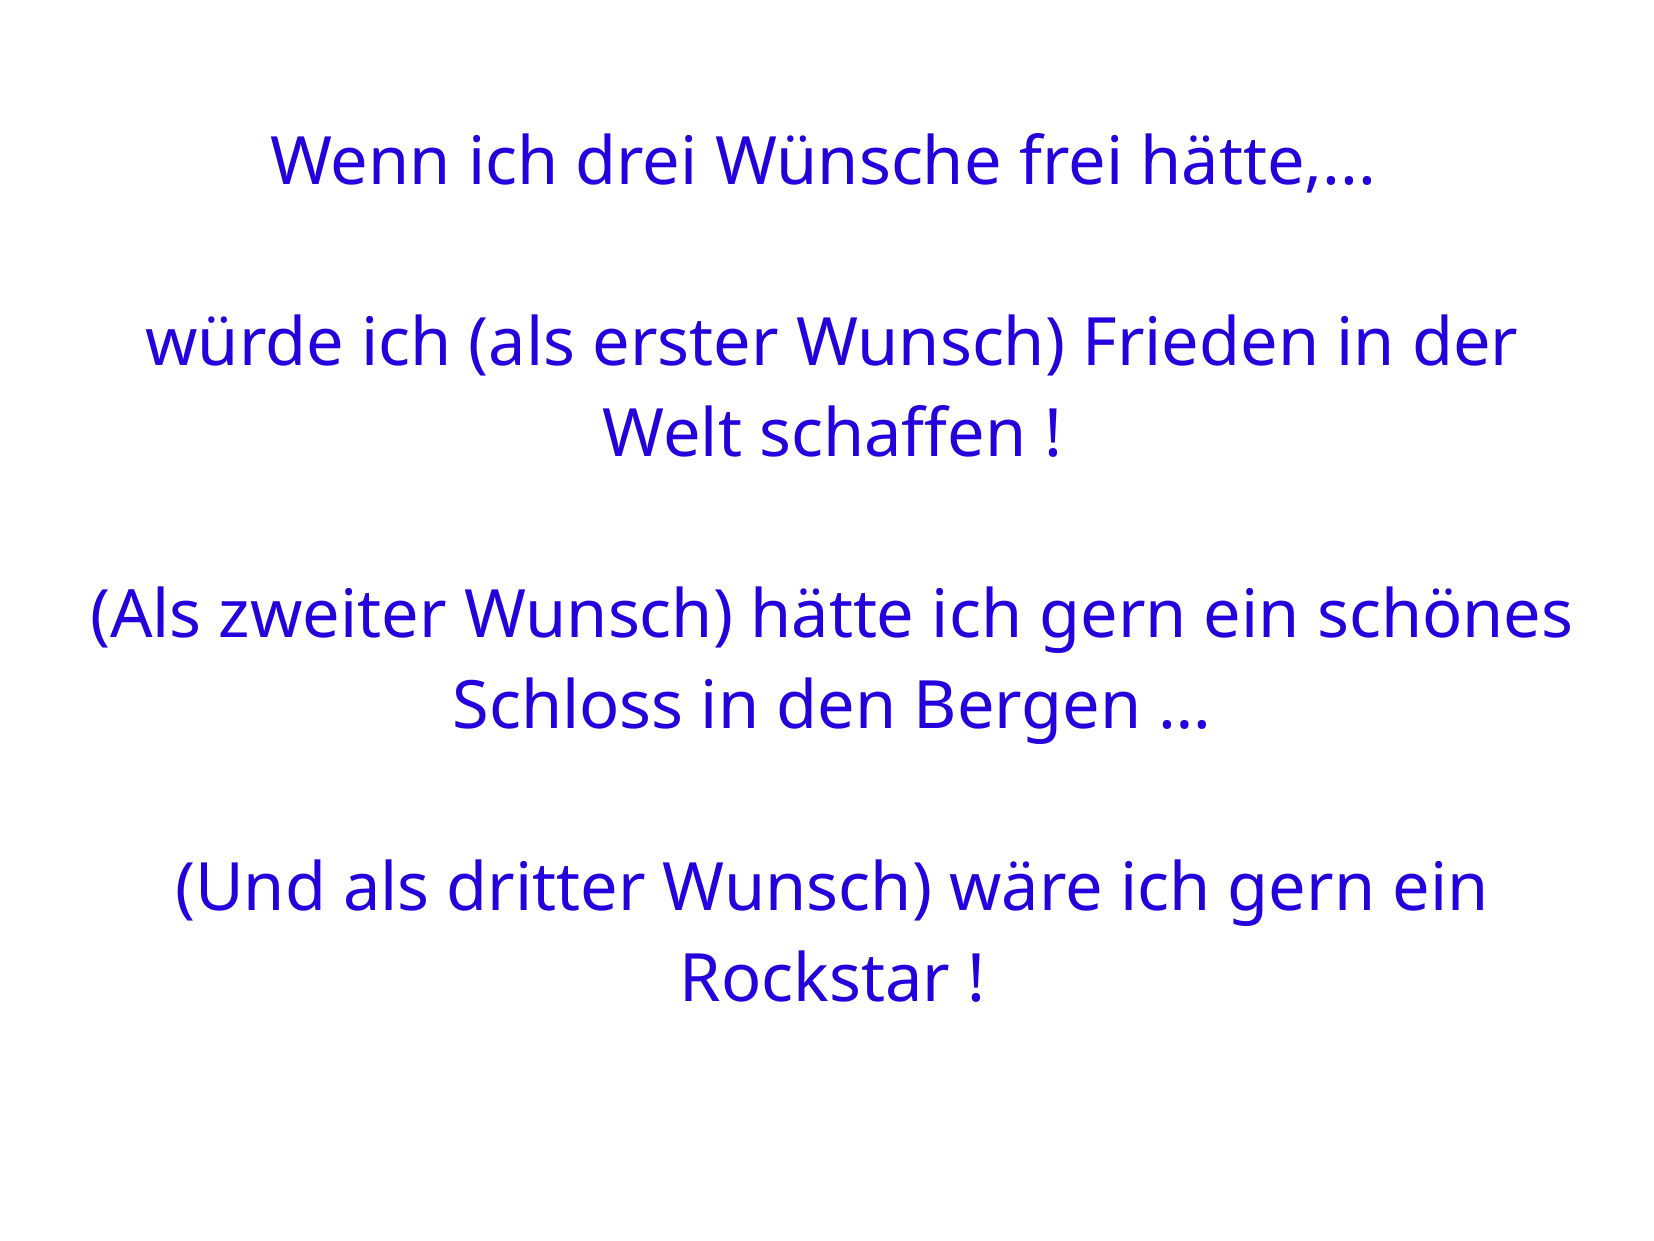

# Wenn ich drei Wünsche frei hätte,... würde ich (als erster Wunsch) Frieden in der Welt schaffen ! (Als zweiter Wunsch) hätte ich gern ein schönes Schloss in den Bergen … (Und als dritter Wunsch) wäre ich gern ein Rockstar !